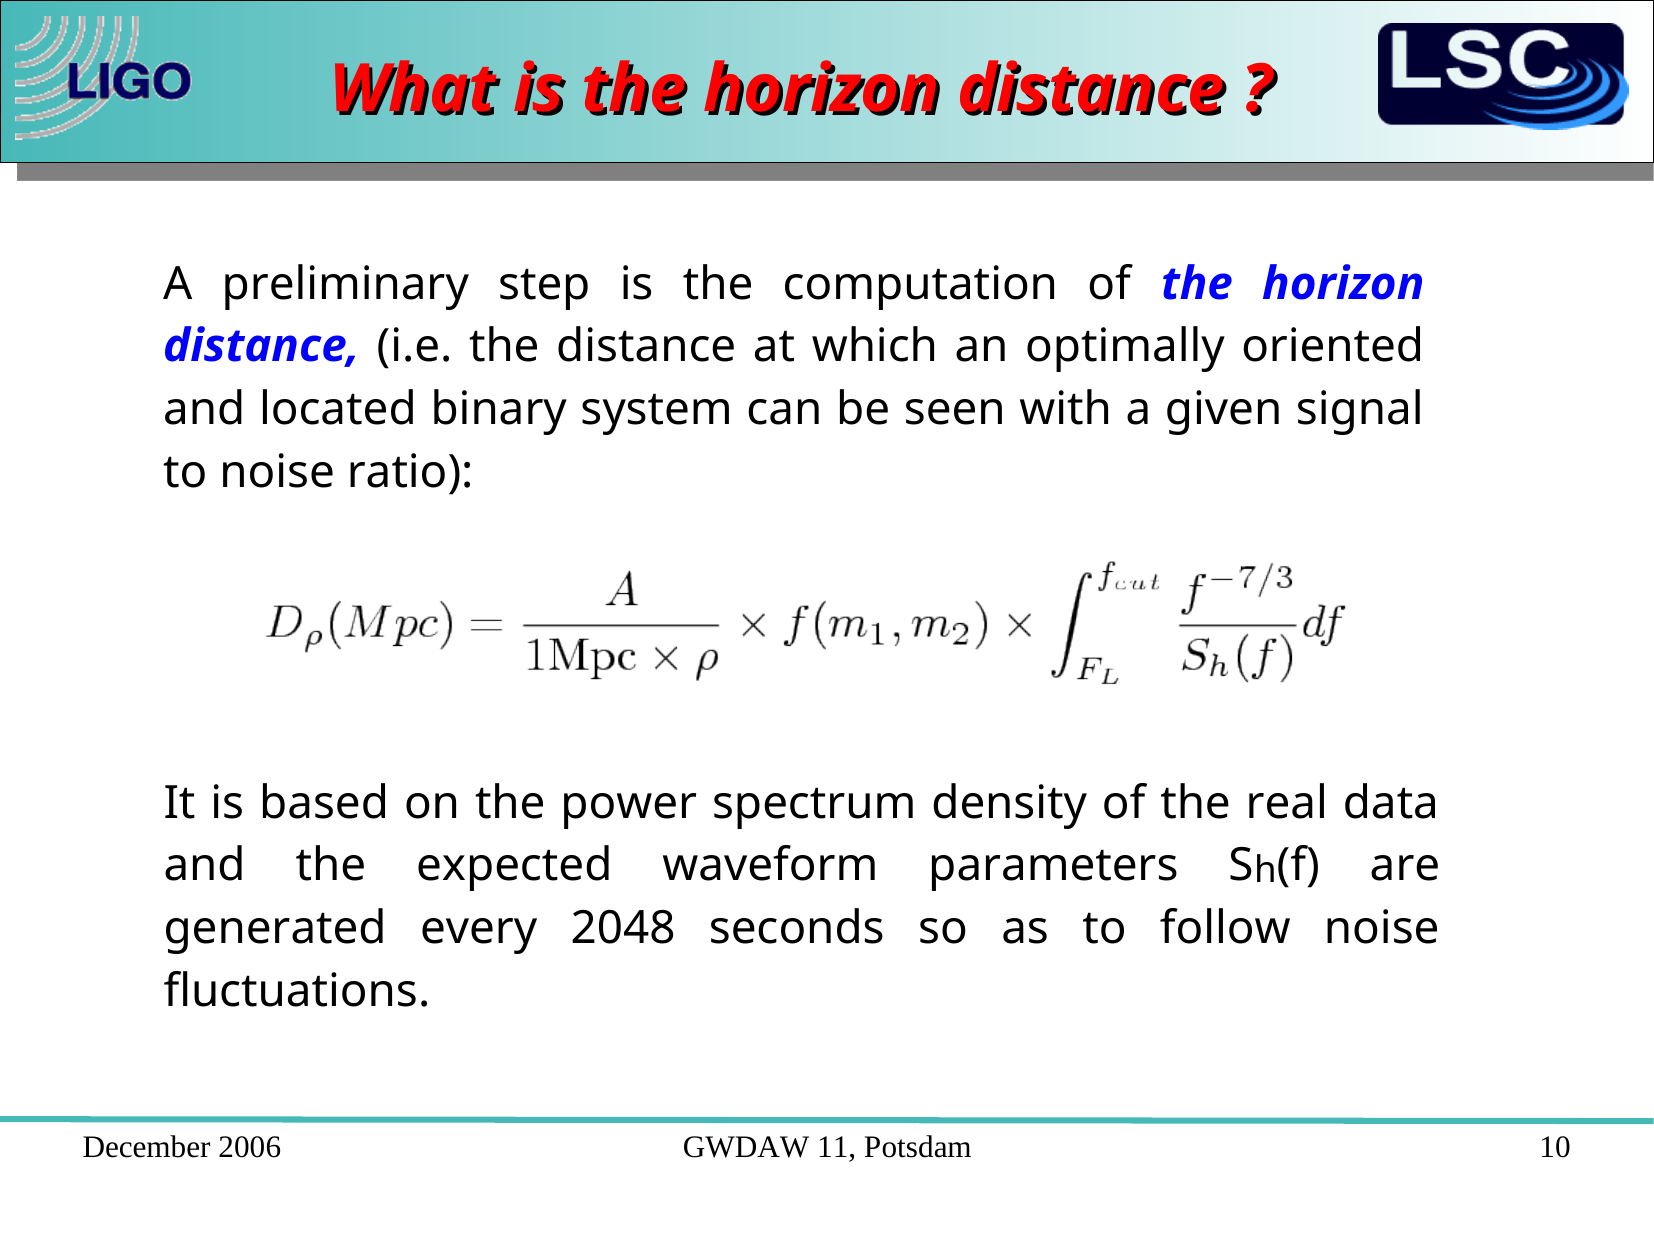

What is the horizon distance ?
A preliminary step is the computation of the horizon distance, (i.e. the distance at which an optimally oriented and located binary system can be seen with a given signal to noise ratio):
It is based on the power spectrum density of the real data and the expected waveform parameters Sh(f) are generated every 2048 seconds so as to follow noise fluctuations.
10